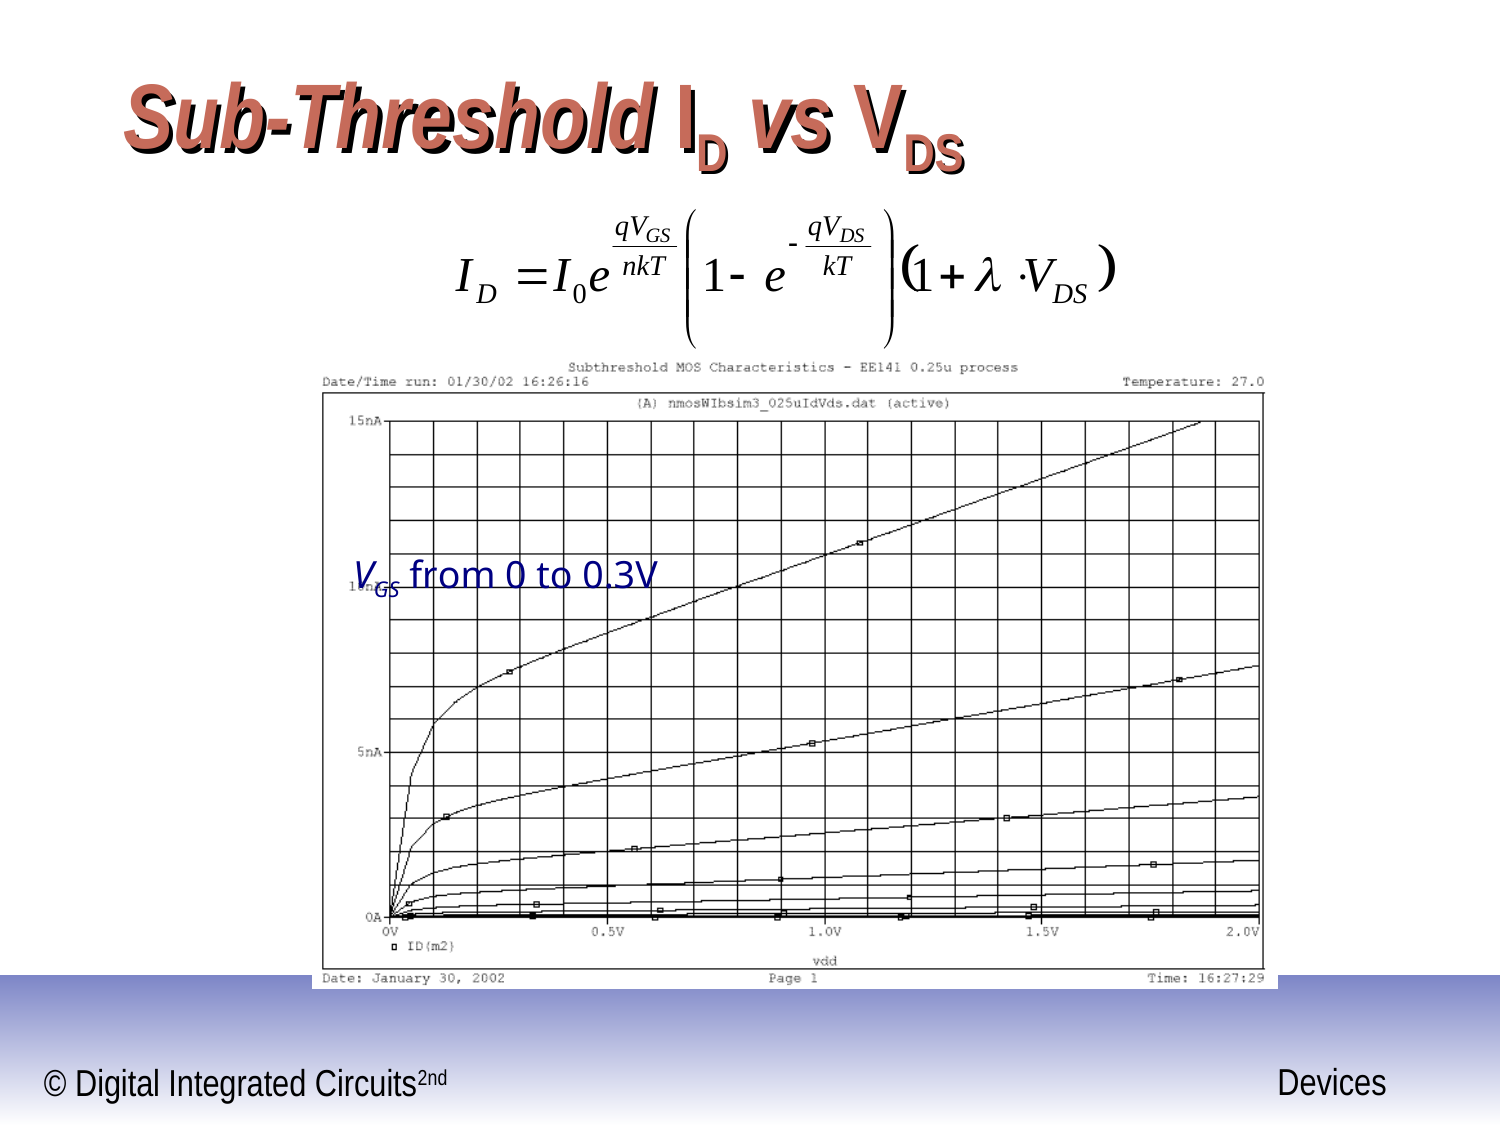

# Sub-Threshold ID vs VDS
VGS from 0 to 0.3V